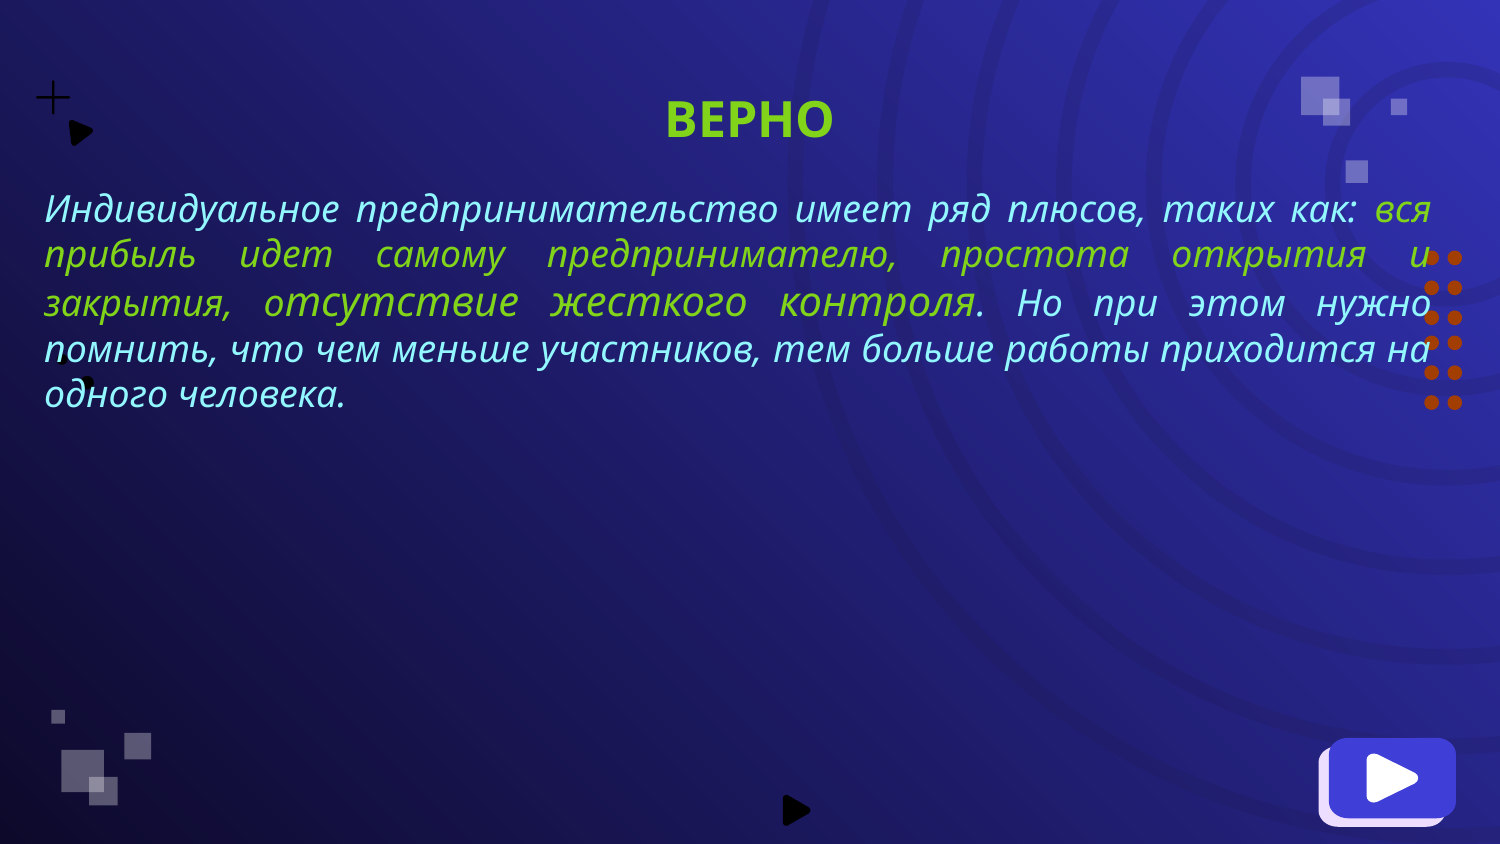

# ВЕРНО
Индивидуальное предпринимательство имеет ряд плюсов, таких как: вся прибыль идет самому предпринимателю, простота открытия и закрытия, отсутствие жесткого контроля. Но при этом нужно помнить, что чем меньше участников, тем больше работы приходится на одного человека.